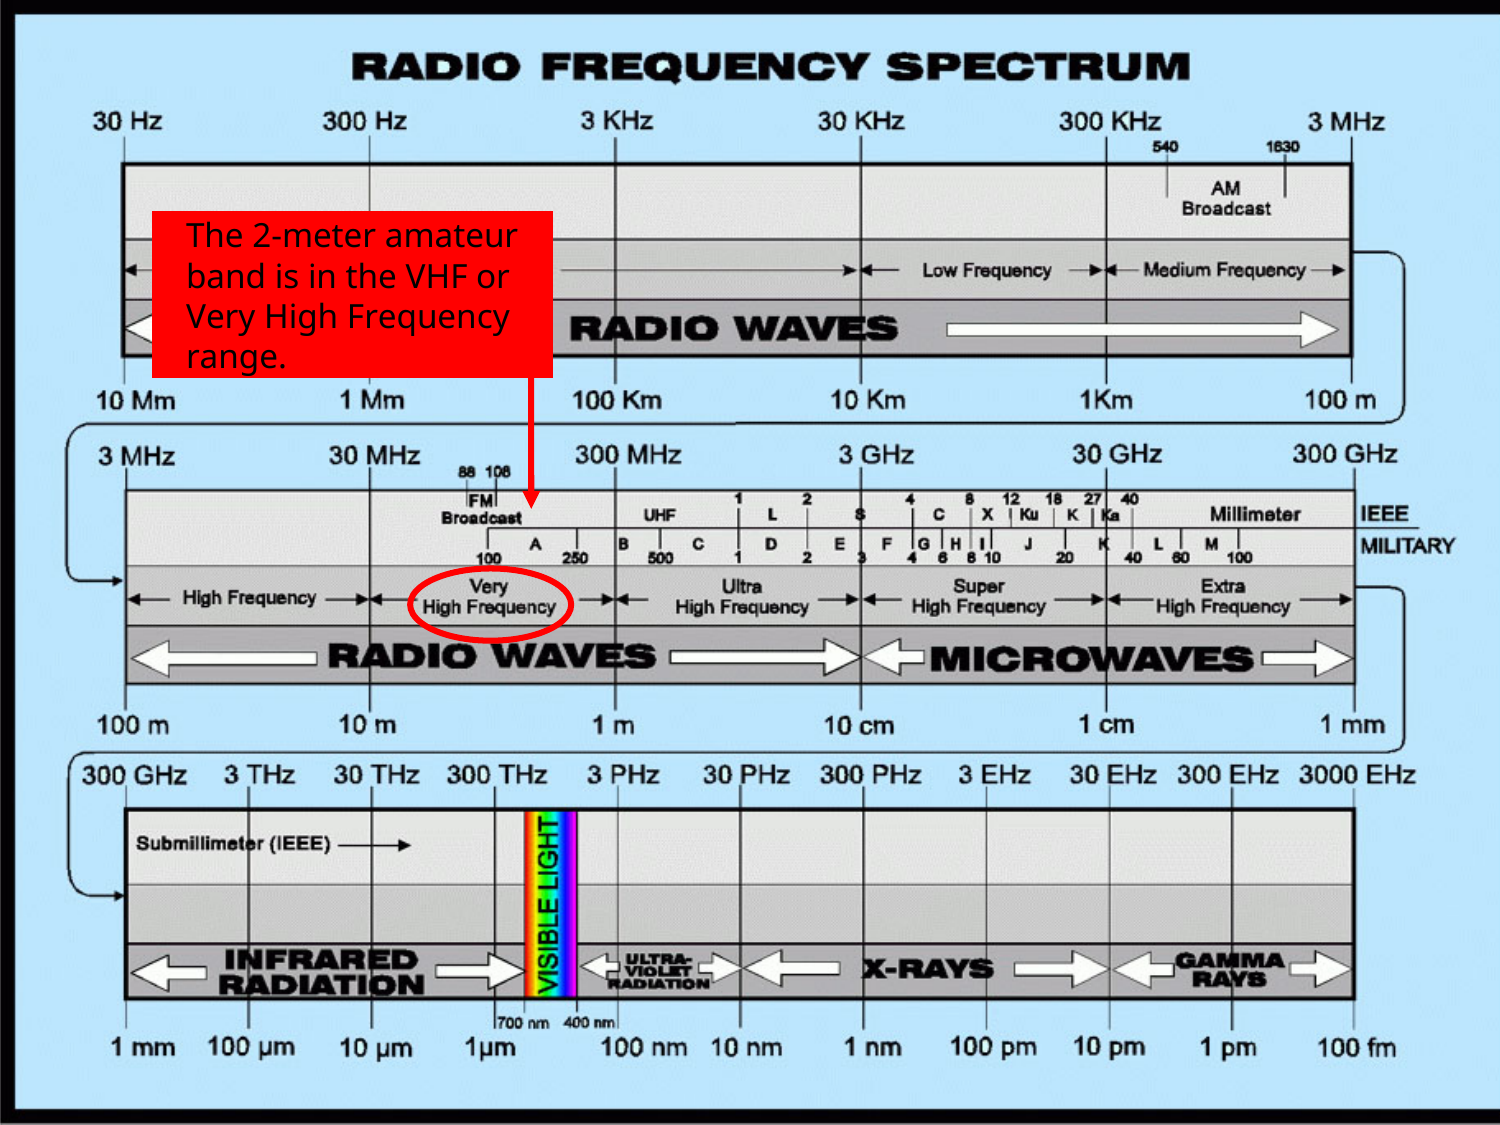

The 2-meter amateur band is in the VHF or Very High Frequency range.